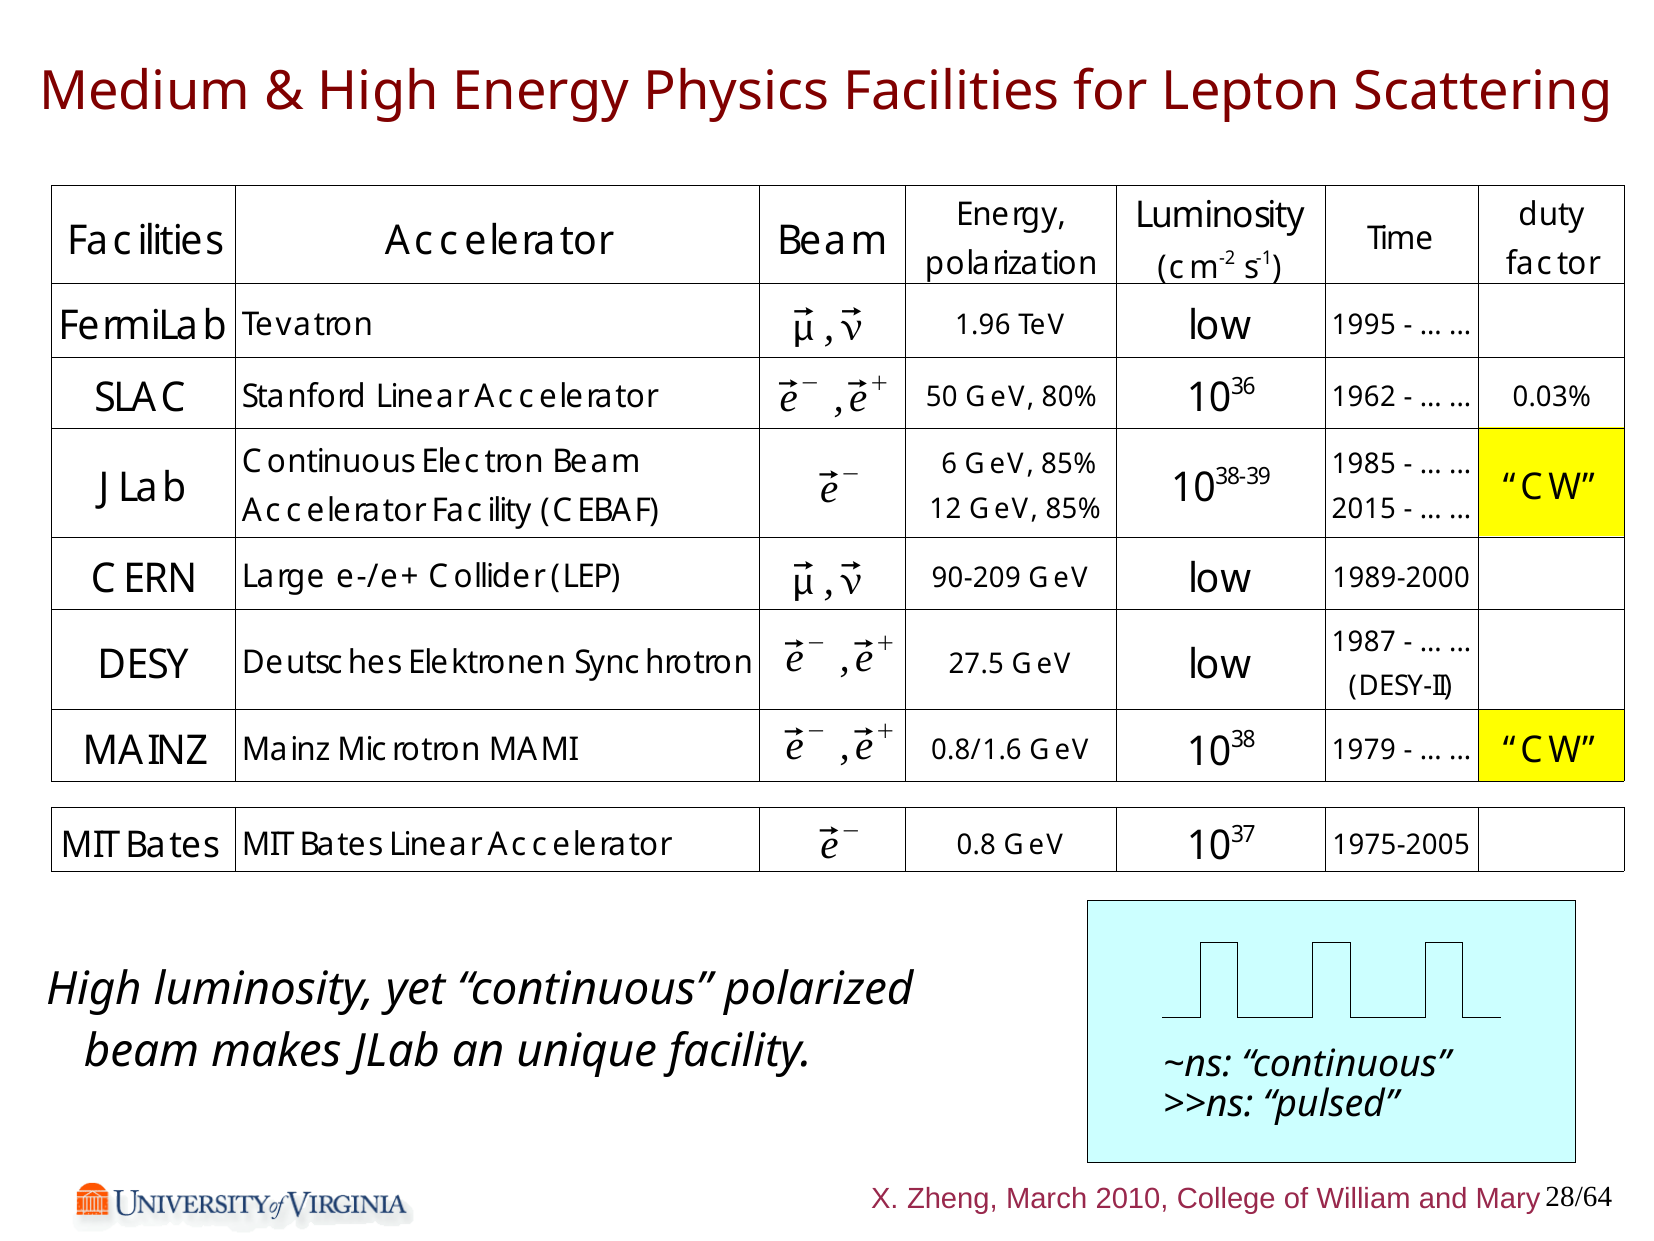

# Medium & High Energy Physics Facilities for Lepton Scattering
High luminosity, yet “continuous” polarized beam makes JLab an unique facility.
~ns: “continuous”
>>ns: “pulsed”